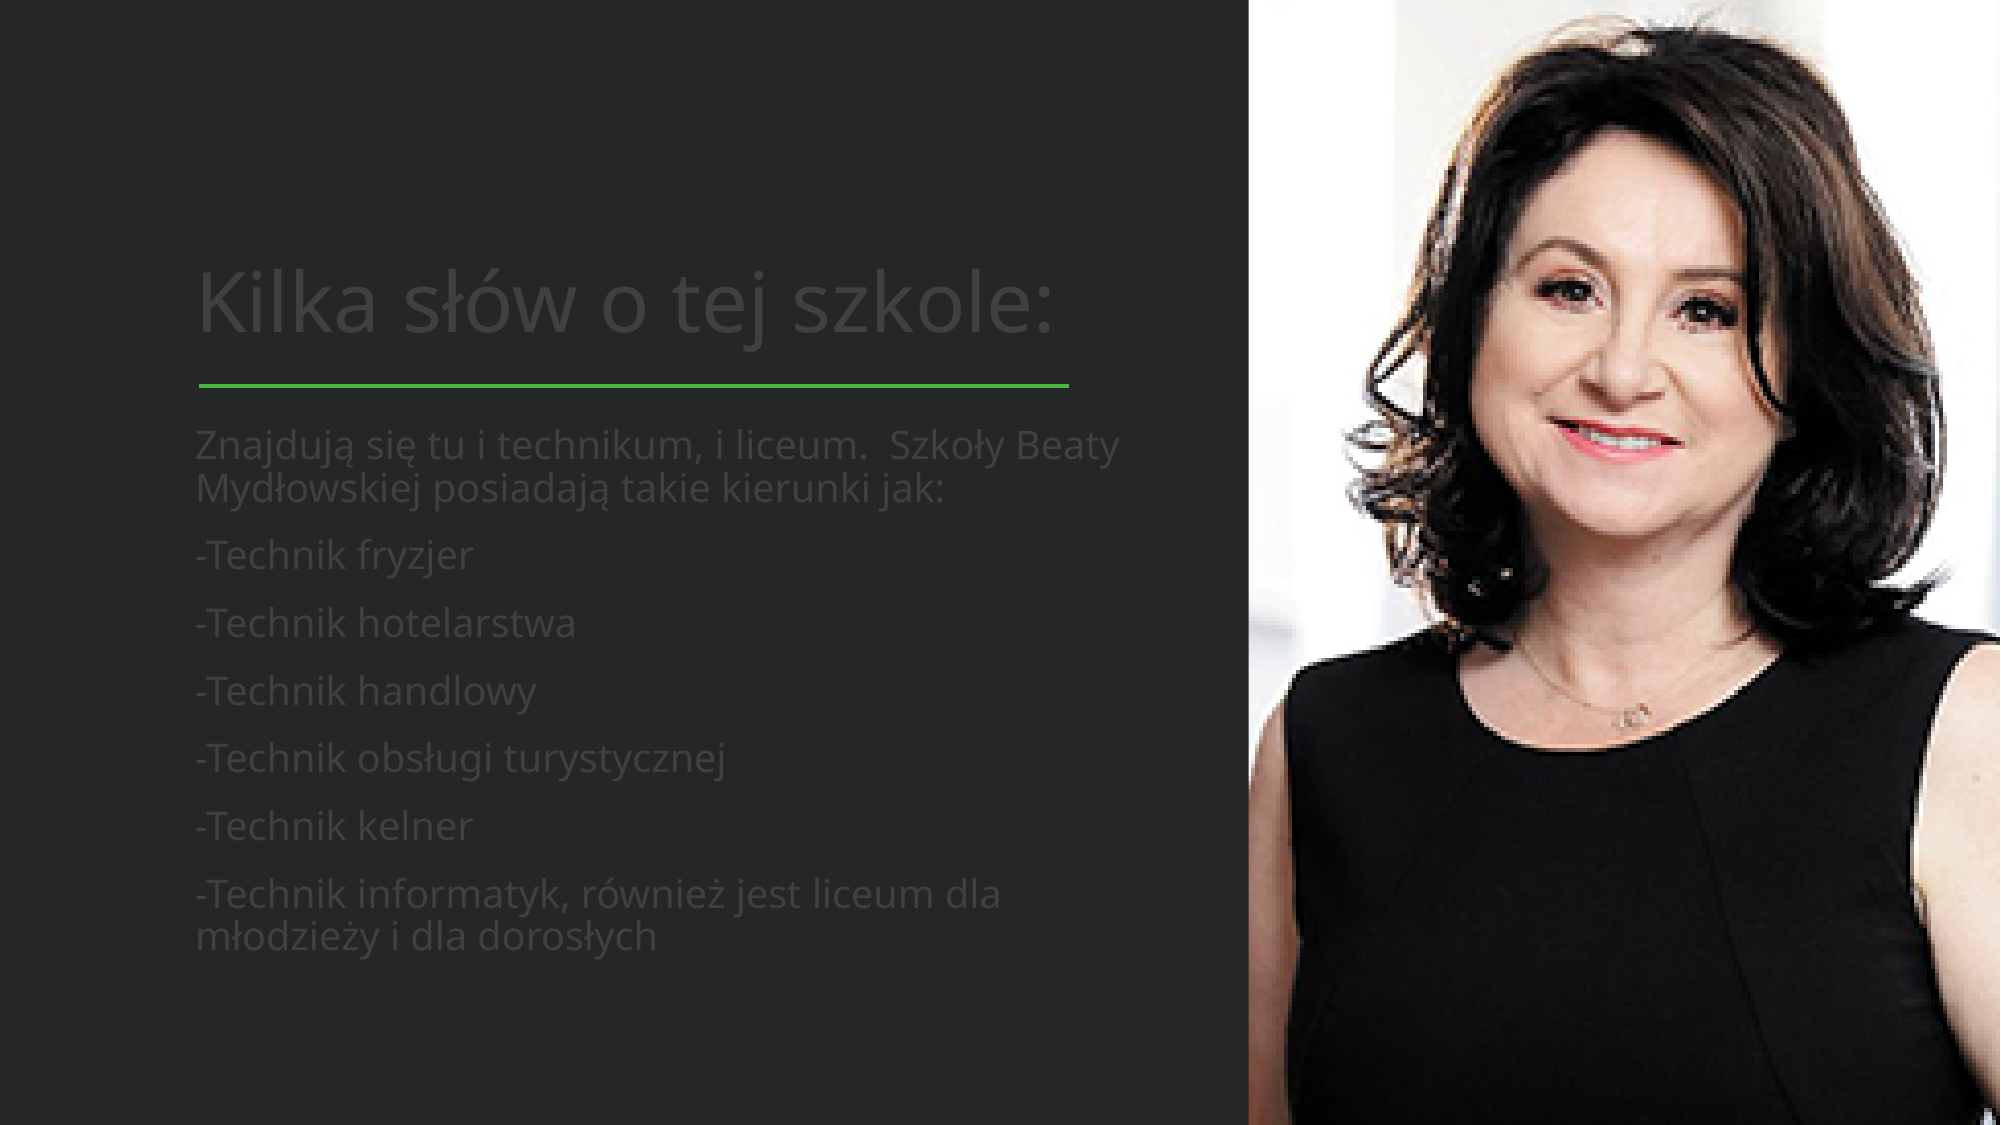

# Kilka słów o tej szkole:
Znajdują się tu i technikum, i liceum.  Szkoły Beaty Mydłowskiej posiadają takie kierunki jak:
-Technik fryzjer
-Technik hotelarstwa
-Technik handlowy
-Technik obsługi turystycznej
-Technik kelner
-Technik informatyk, również jest liceum dla młodzieży i dla dorosłych